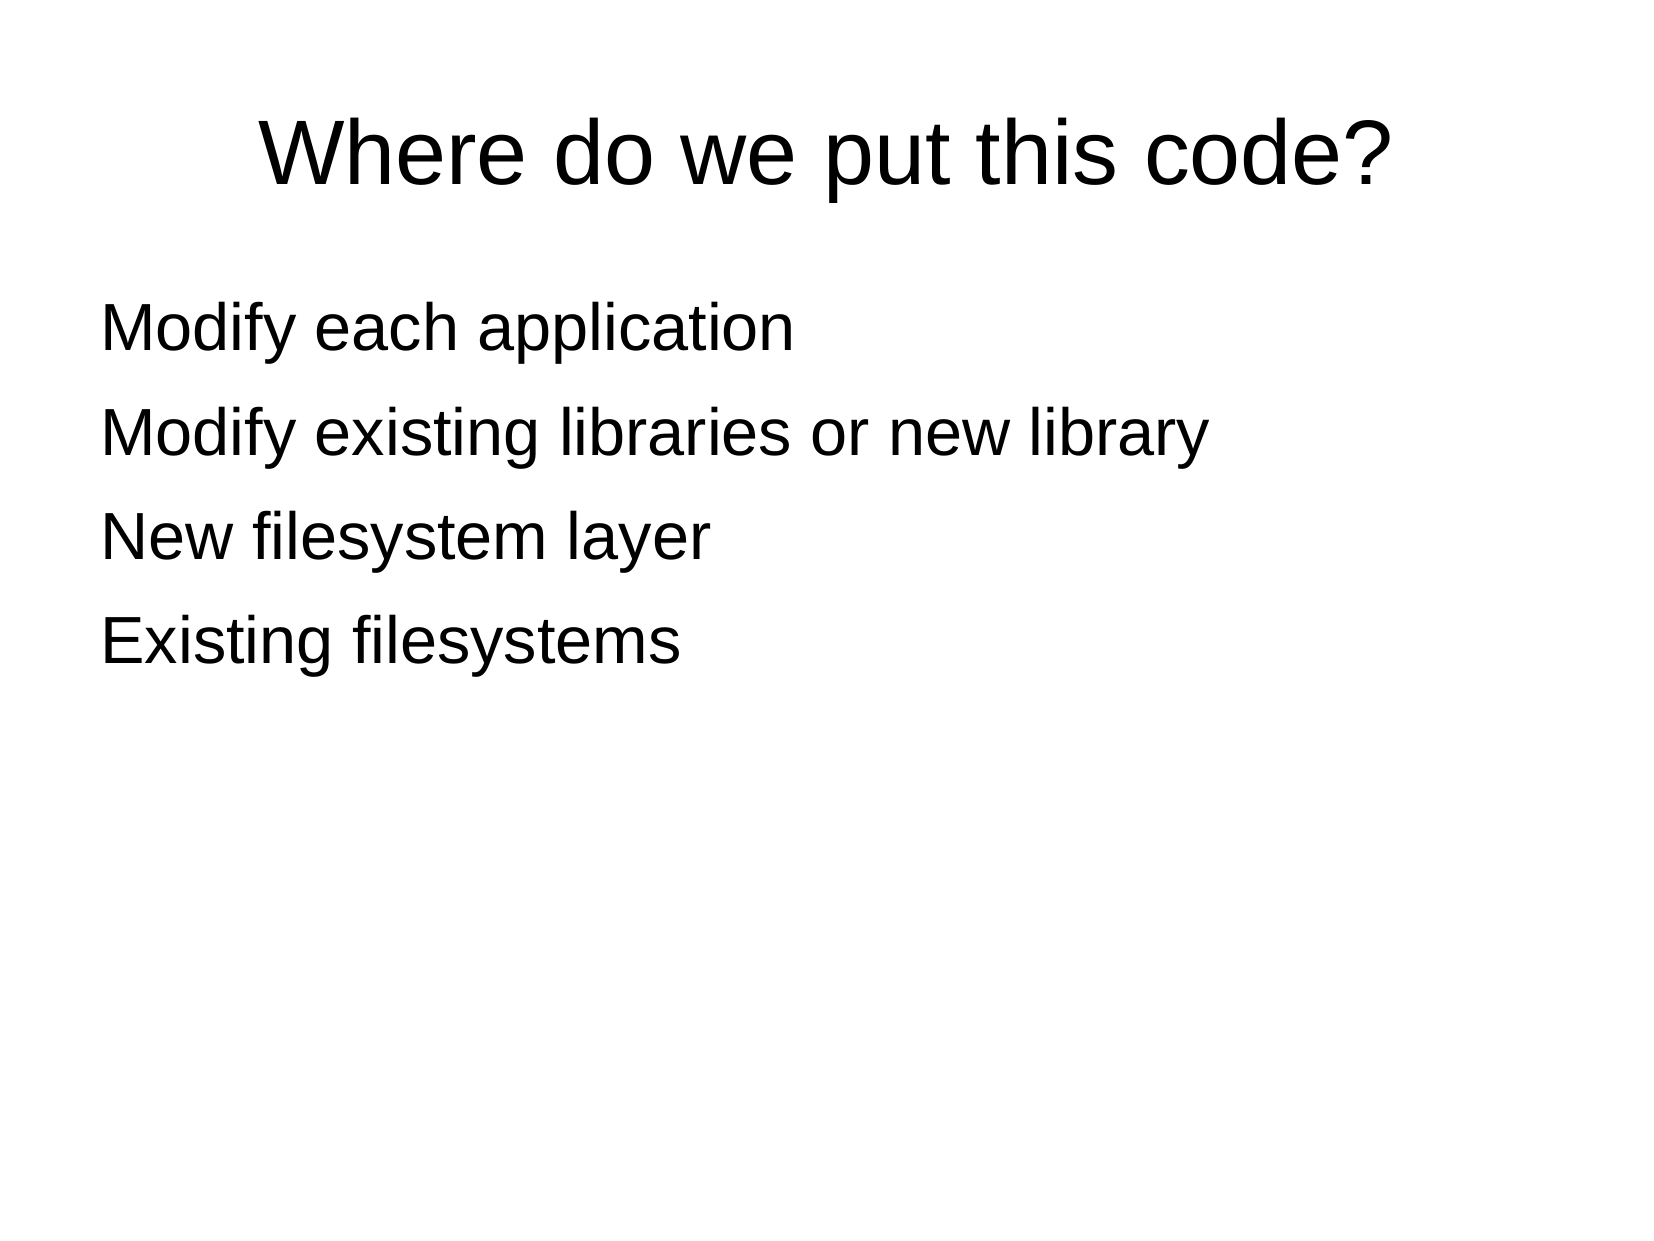

# Where do we put this code?
Modify each application
Modify existing libraries or new library
New filesystem layer
Existing filesystems